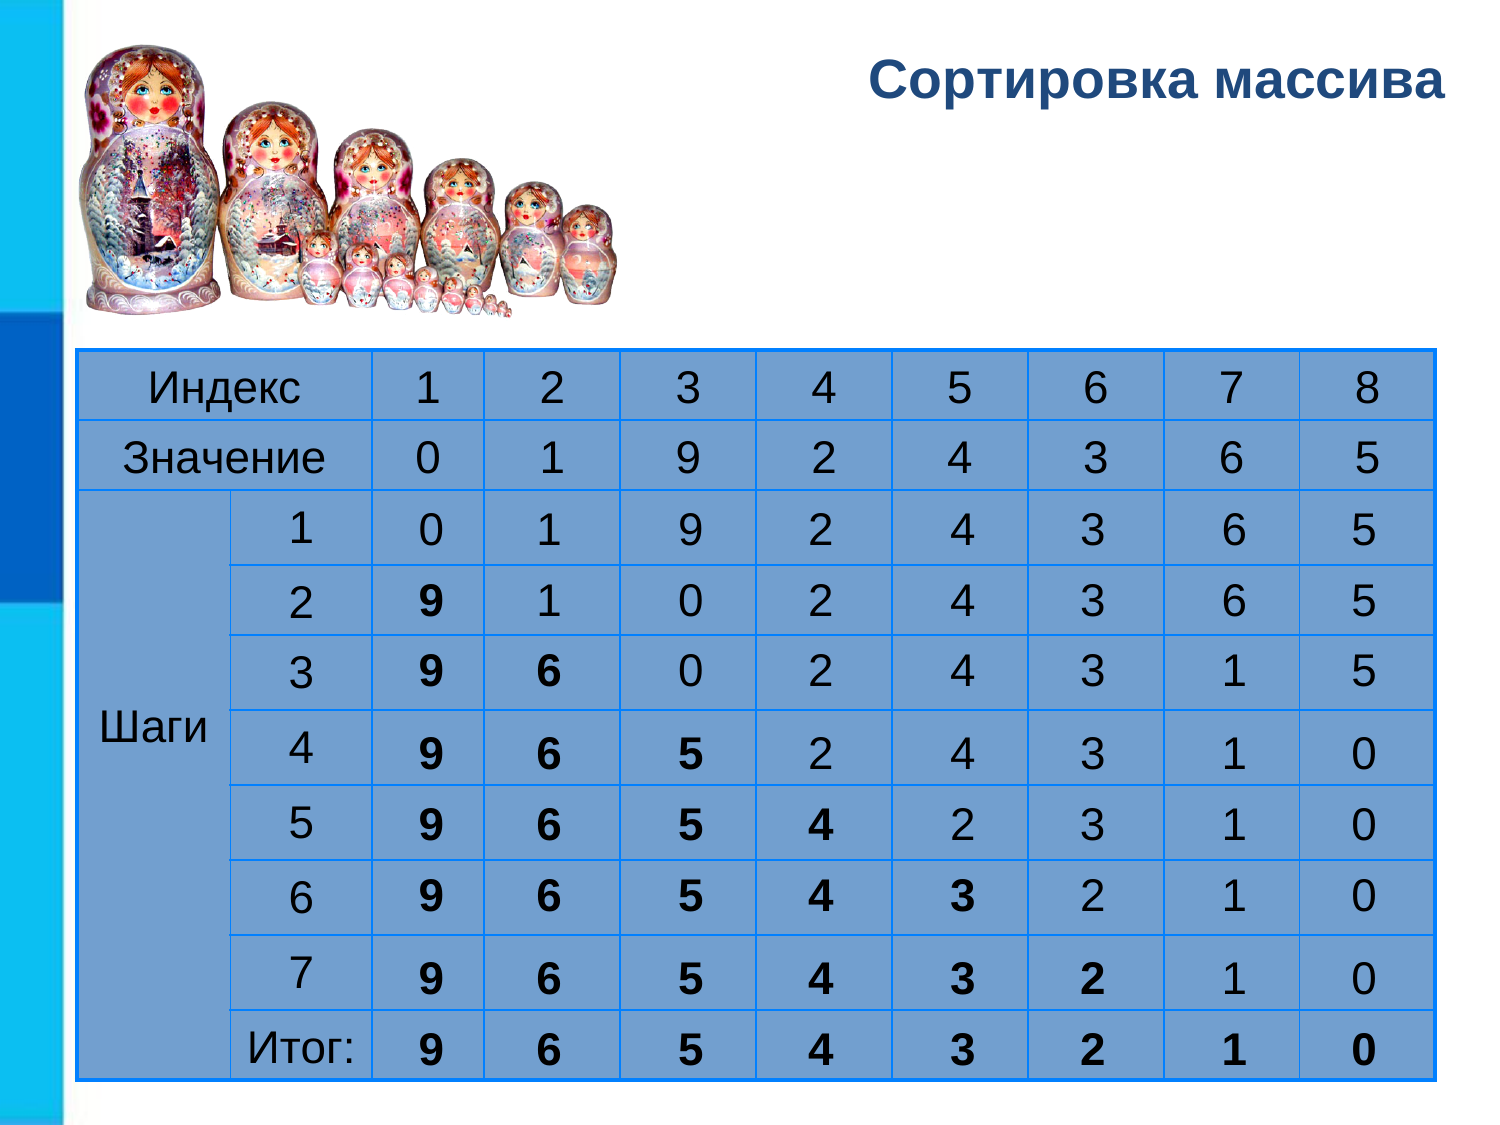

Сортировка массива
| Индекс | | 1 | 2 | 3 | 4 | 5 | 6 | 7 | 8 |
| --- | --- | --- | --- | --- | --- | --- | --- | --- | --- |
| Значение | | 0 | 1 | 9 | 2 | 4 | 3 | 6 | 5 |
| Шаги | 1 | | | | | | | | |
| | 2 | | | | | | | | |
| | 3 | | | | | | | | |
| | 4 | | | | | | | | |
| | 5 | | | | | | | | |
| | 6 | | | | | | | | |
| | 7 | | | | | | | | |
| | Итог: | | | | | | | | |
0
1
9
2
4
3
6
5
9
1
0
2
4
3
6
5
9
6
0
2
4
3
1
5
9
6
5
2
4
3
1
0
9
6
5
4
2
3
1
0
9
6
5
4
3
2
1
0
9
6
5
4
3
2
1
0
9
6
5
4
3
2
1
0